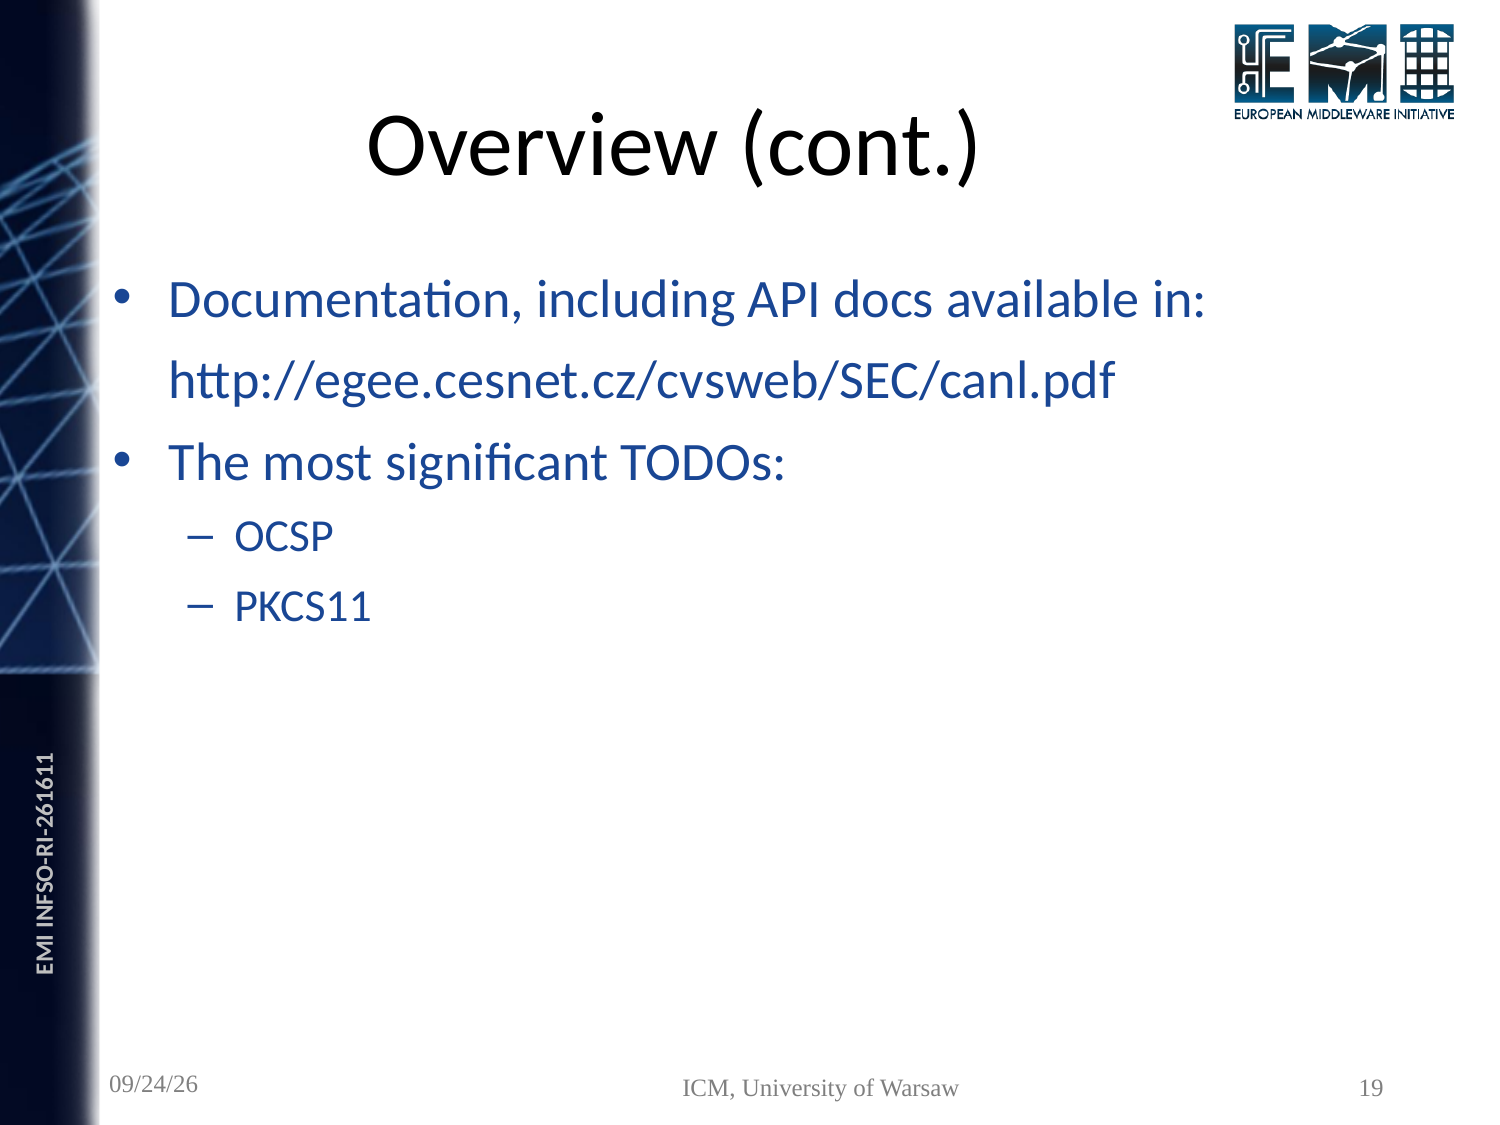

# Overview (cont.)
Documentation, including API docs available in:
http://egee.cesnet.cz/cvsweb/SEC/canl.pdf
The most significant TODOs:
OCSP
PKCS11
19